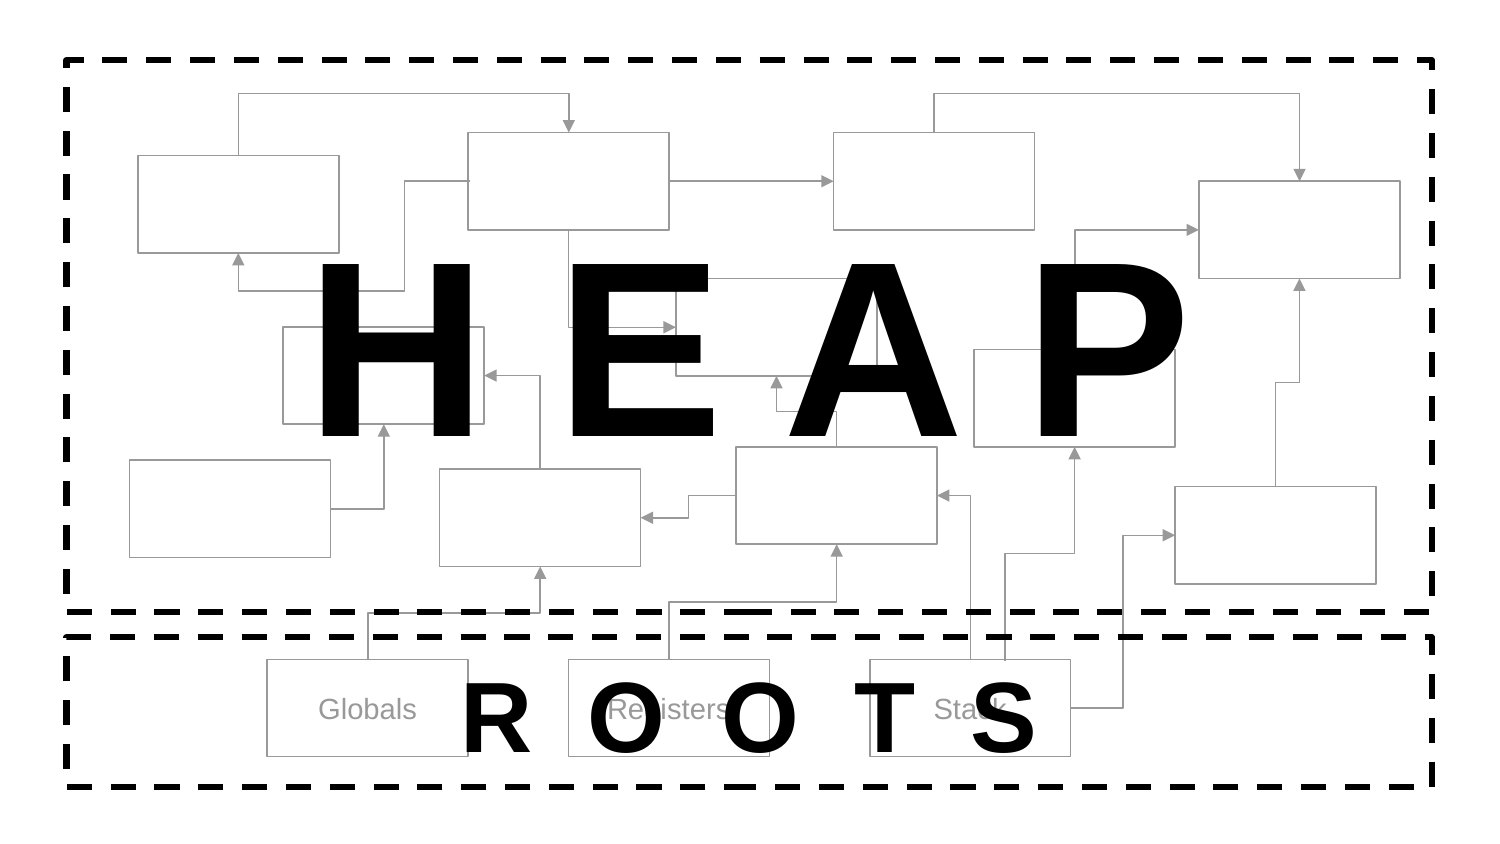

H E A P
R O O T S
Globals
Registers
Stack